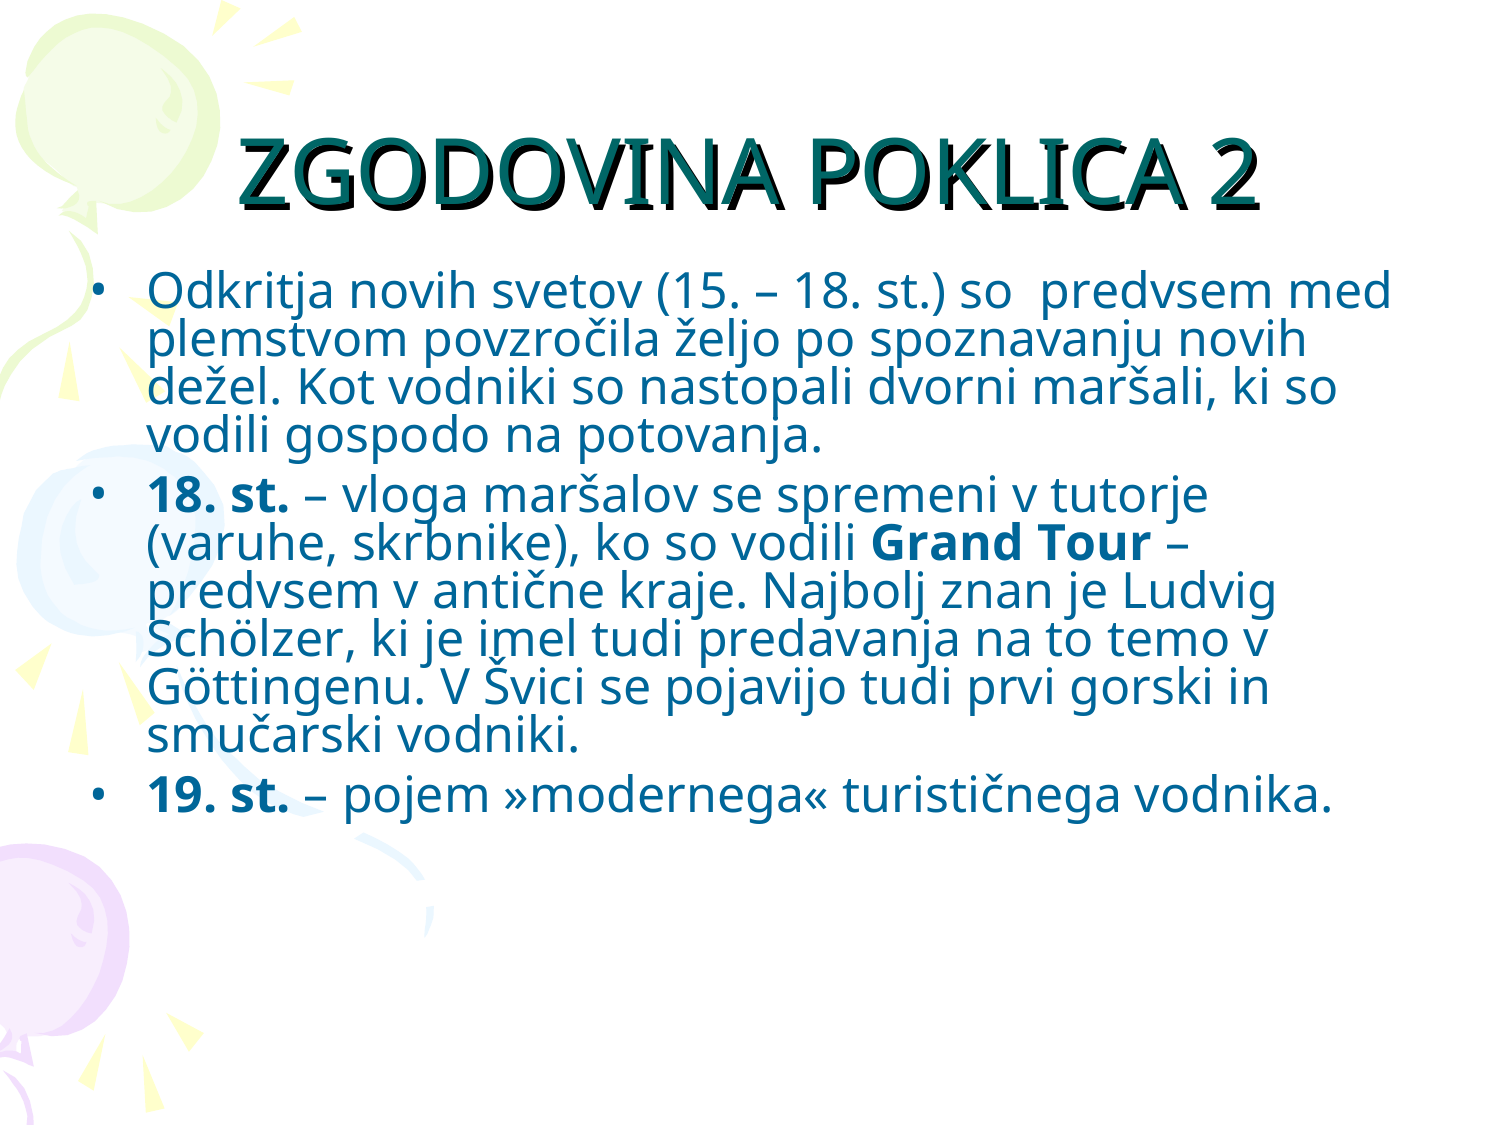

# ZGODOVINA POKLICA 2
Odkritja novih svetov (15. – 18. st.) so predvsem med plemstvom povzročila željo po spoznavanju novih dežel. Kot vodniki so nastopali dvorni maršali, ki so vodili gospodo na potovanja.
18. st. – vloga maršalov se spremeni v tutorje (varuhe, skrbnike), ko so vodili Grand Tour – predvsem v antične kraje. Najbolj znan je Ludvig Schölzer, ki je imel tudi predavanja na to temo v Göttingenu. V Švici se pojavijo tudi prvi gorski in smučarski vodniki.
19. st. – pojem »modernega« turističnega vodnika.